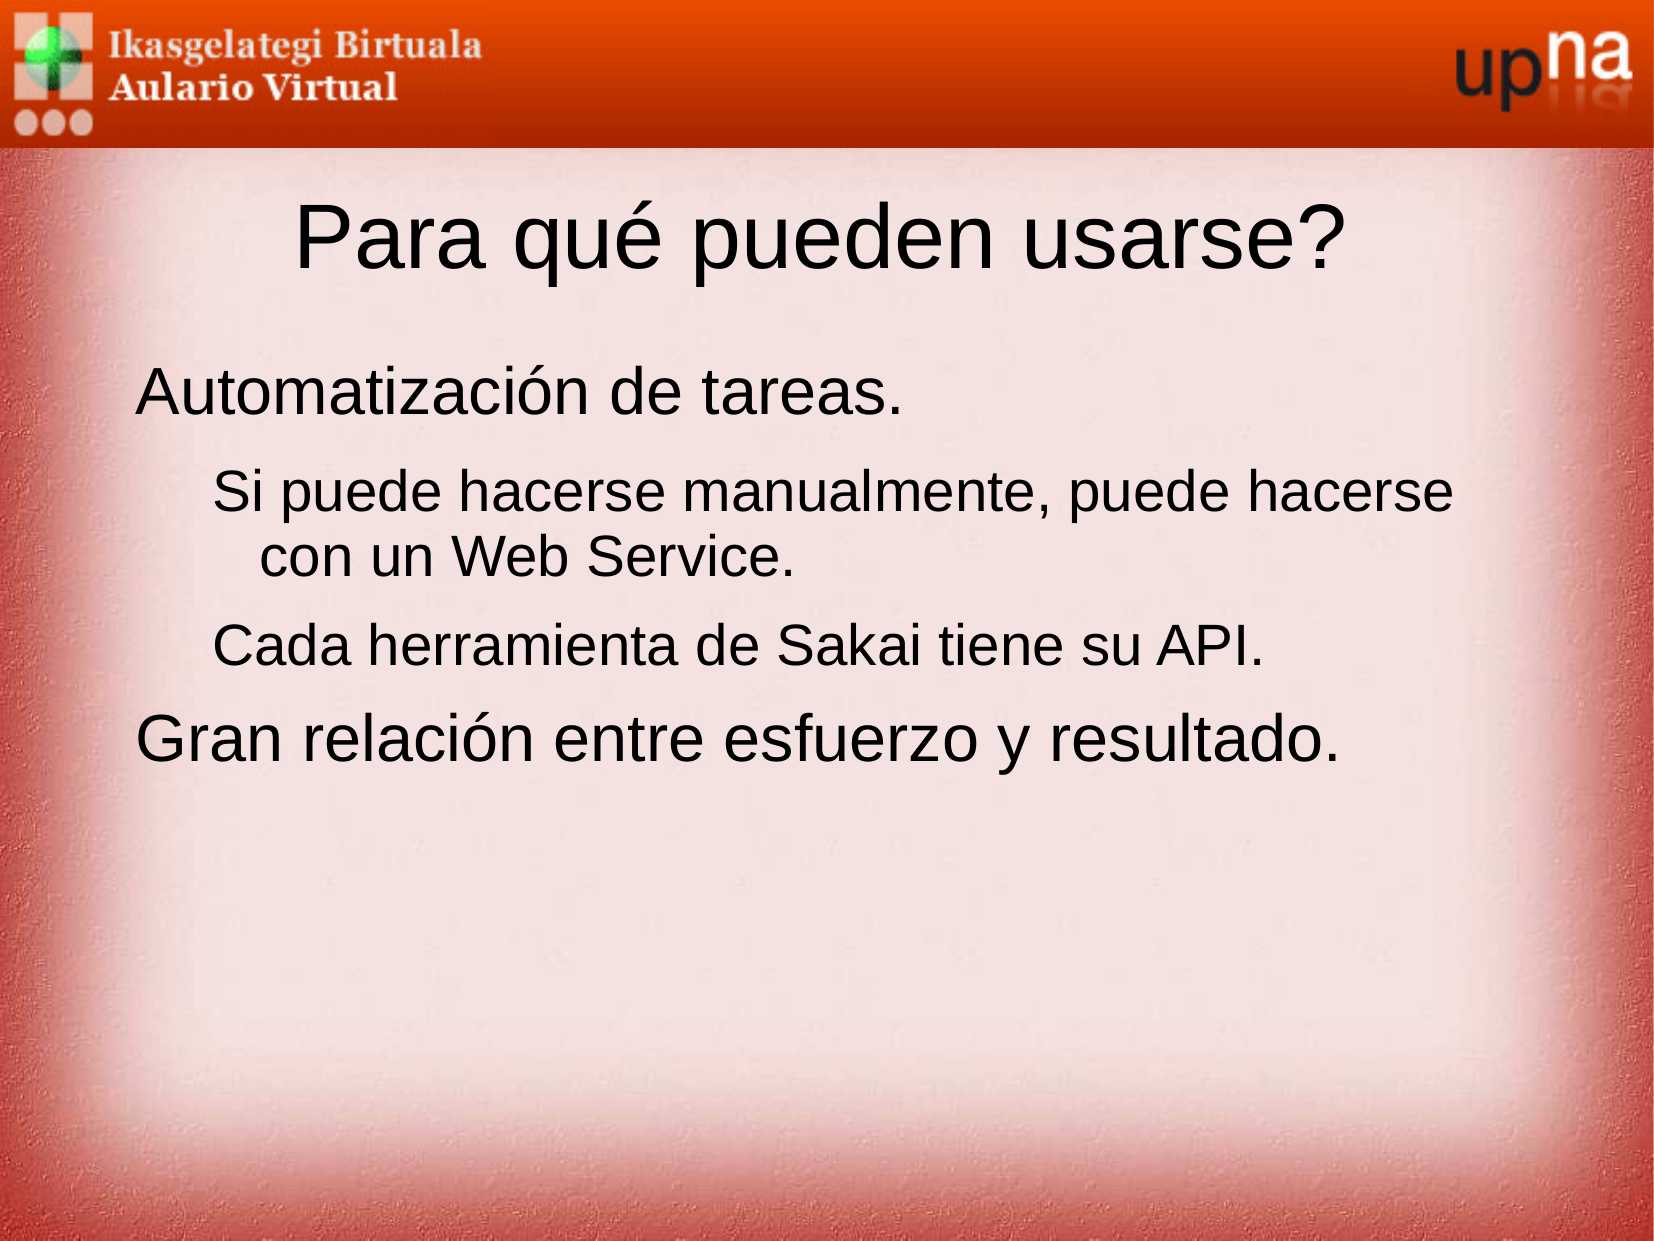

# Para qué pueden usarse?
Automatización de tareas.
Si puede hacerse manualmente, puede hacerse con un Web Service.
Cada herramienta de Sakai tiene su API.
Gran relación entre esfuerzo y resultado.